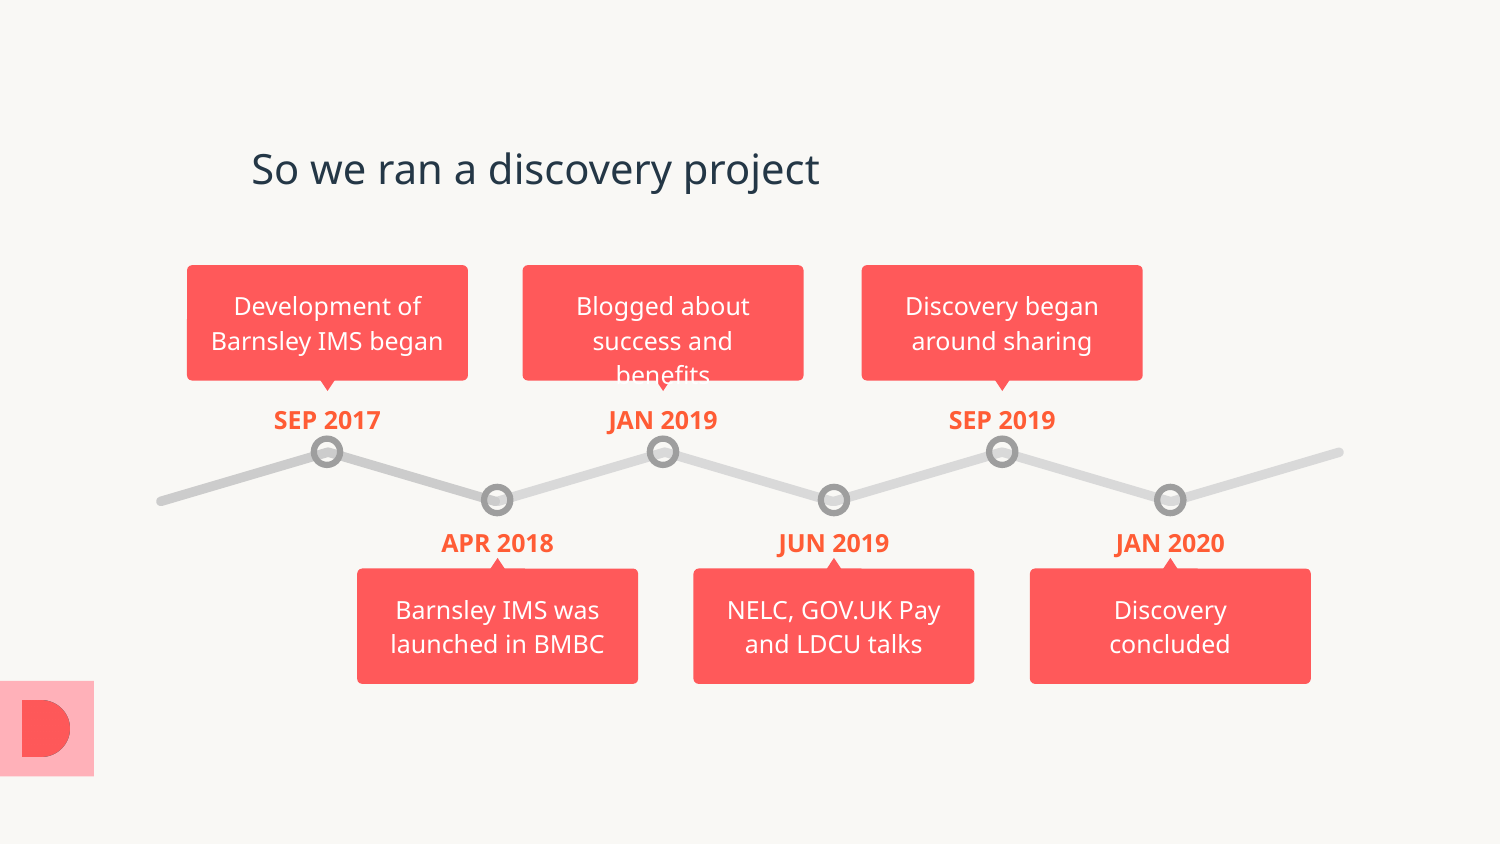

# So we ran a discovery project
Development of Barnsley IMS began
SEP 2017
Blogged about success and benefits
JAN 2019
Discovery began around sharing
SEP 2019
APR 2018
Barnsley IMS was launched in BMBC
JUN 2019
NELC, GOV.UK Pay and LDCU talks
JAN 2020
Discovery
concluded